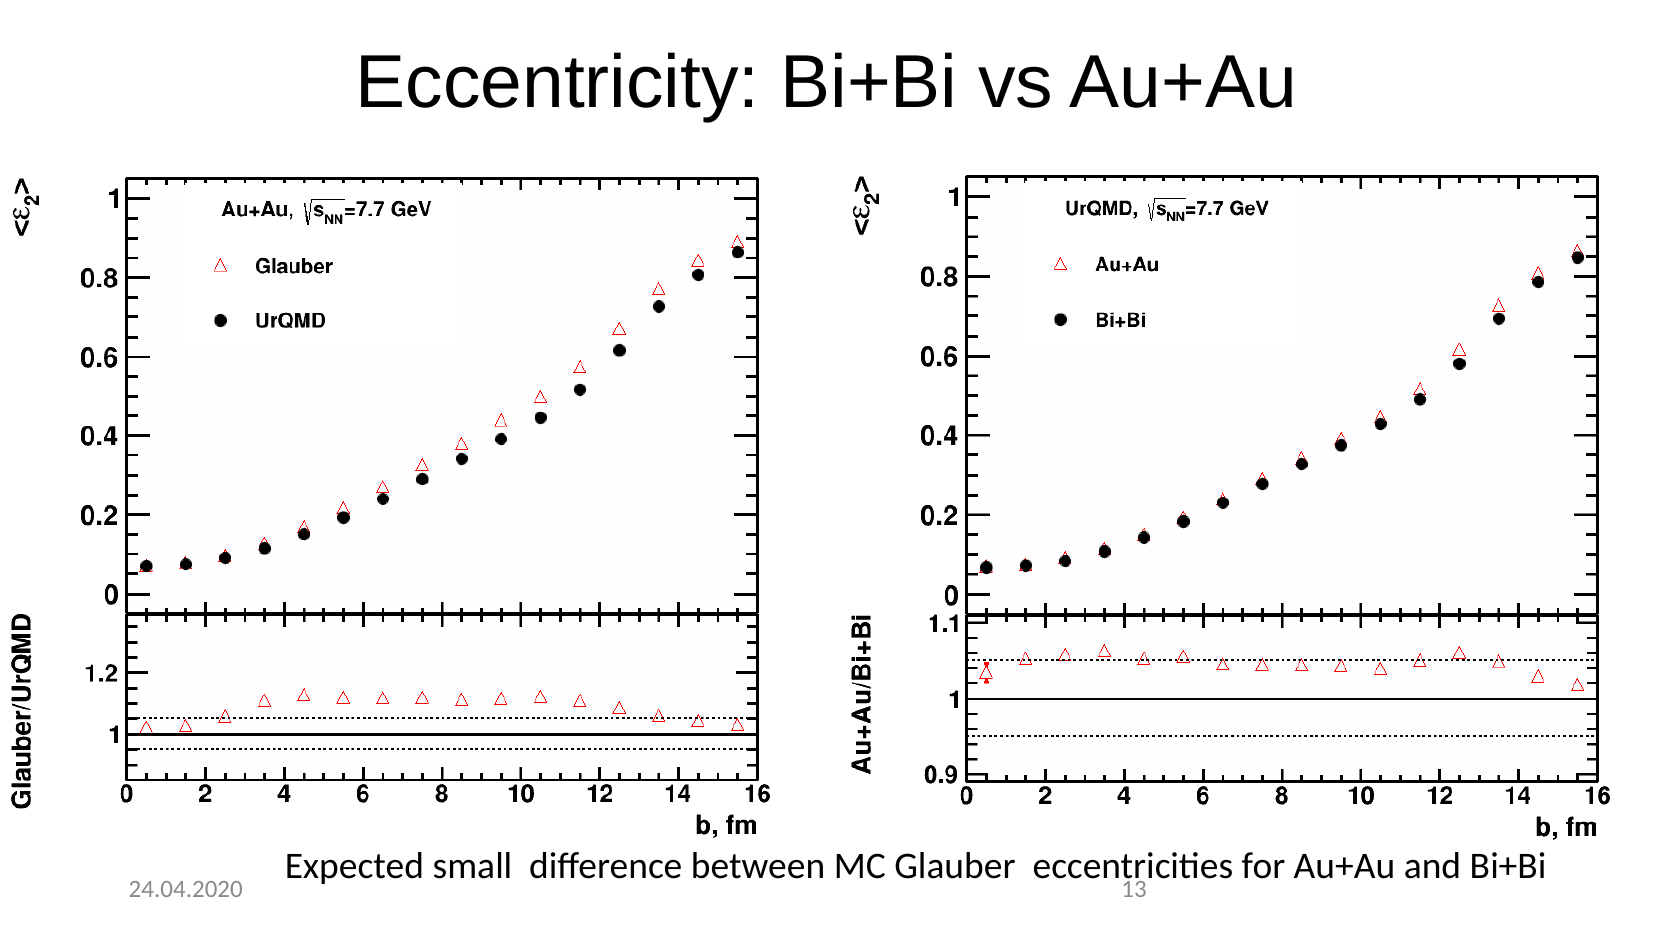

Eccentricity: Bi+Bi vs Au+Au
Expected small difference between MC Glauber eccentricities for Au+Au and Bi+Bi
24.04.2020